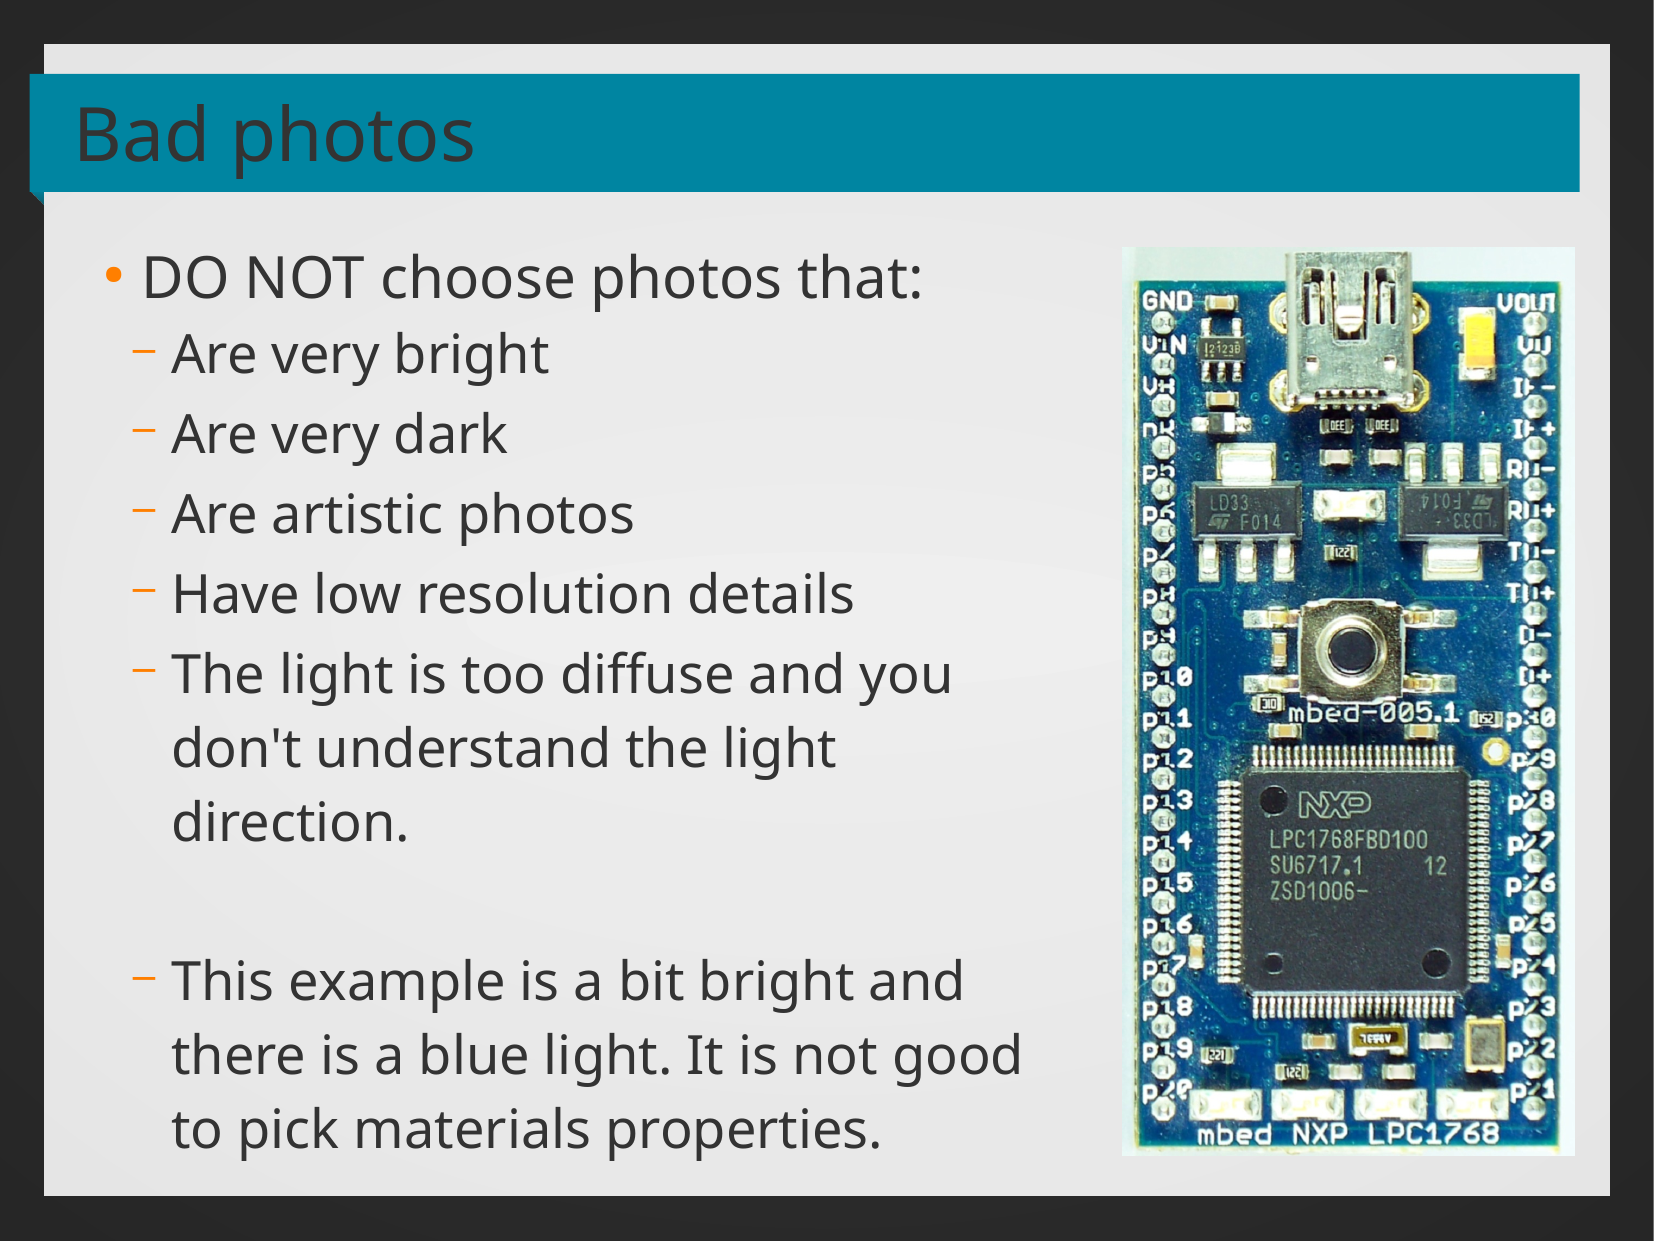

# Bad photos
DO NOT choose photos that:
Are very bright
Are very dark
Are artistic photos
Have low resolution details
The light is too diffuse and you
don't understand the light
direction.
This example is a bit bright and
there is a blue light. It is not good
to pick materials properties.